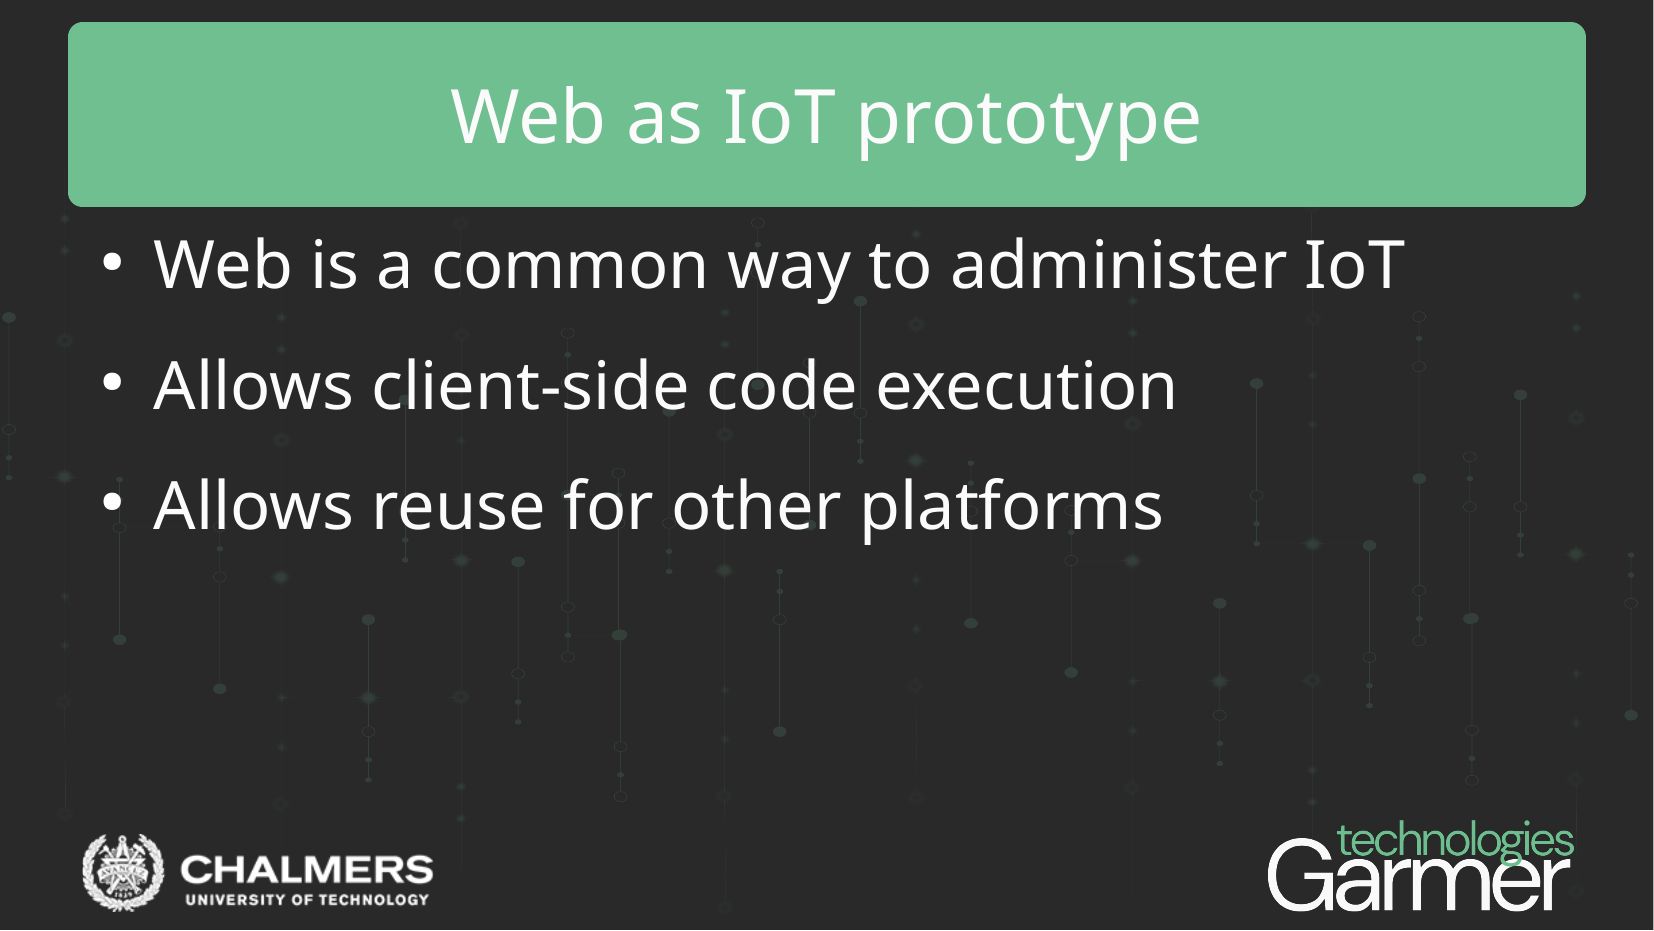

# Web as IoT prototype
Web is a common way to administer IoT
Allows client-side code execution
Allows reuse for other platforms